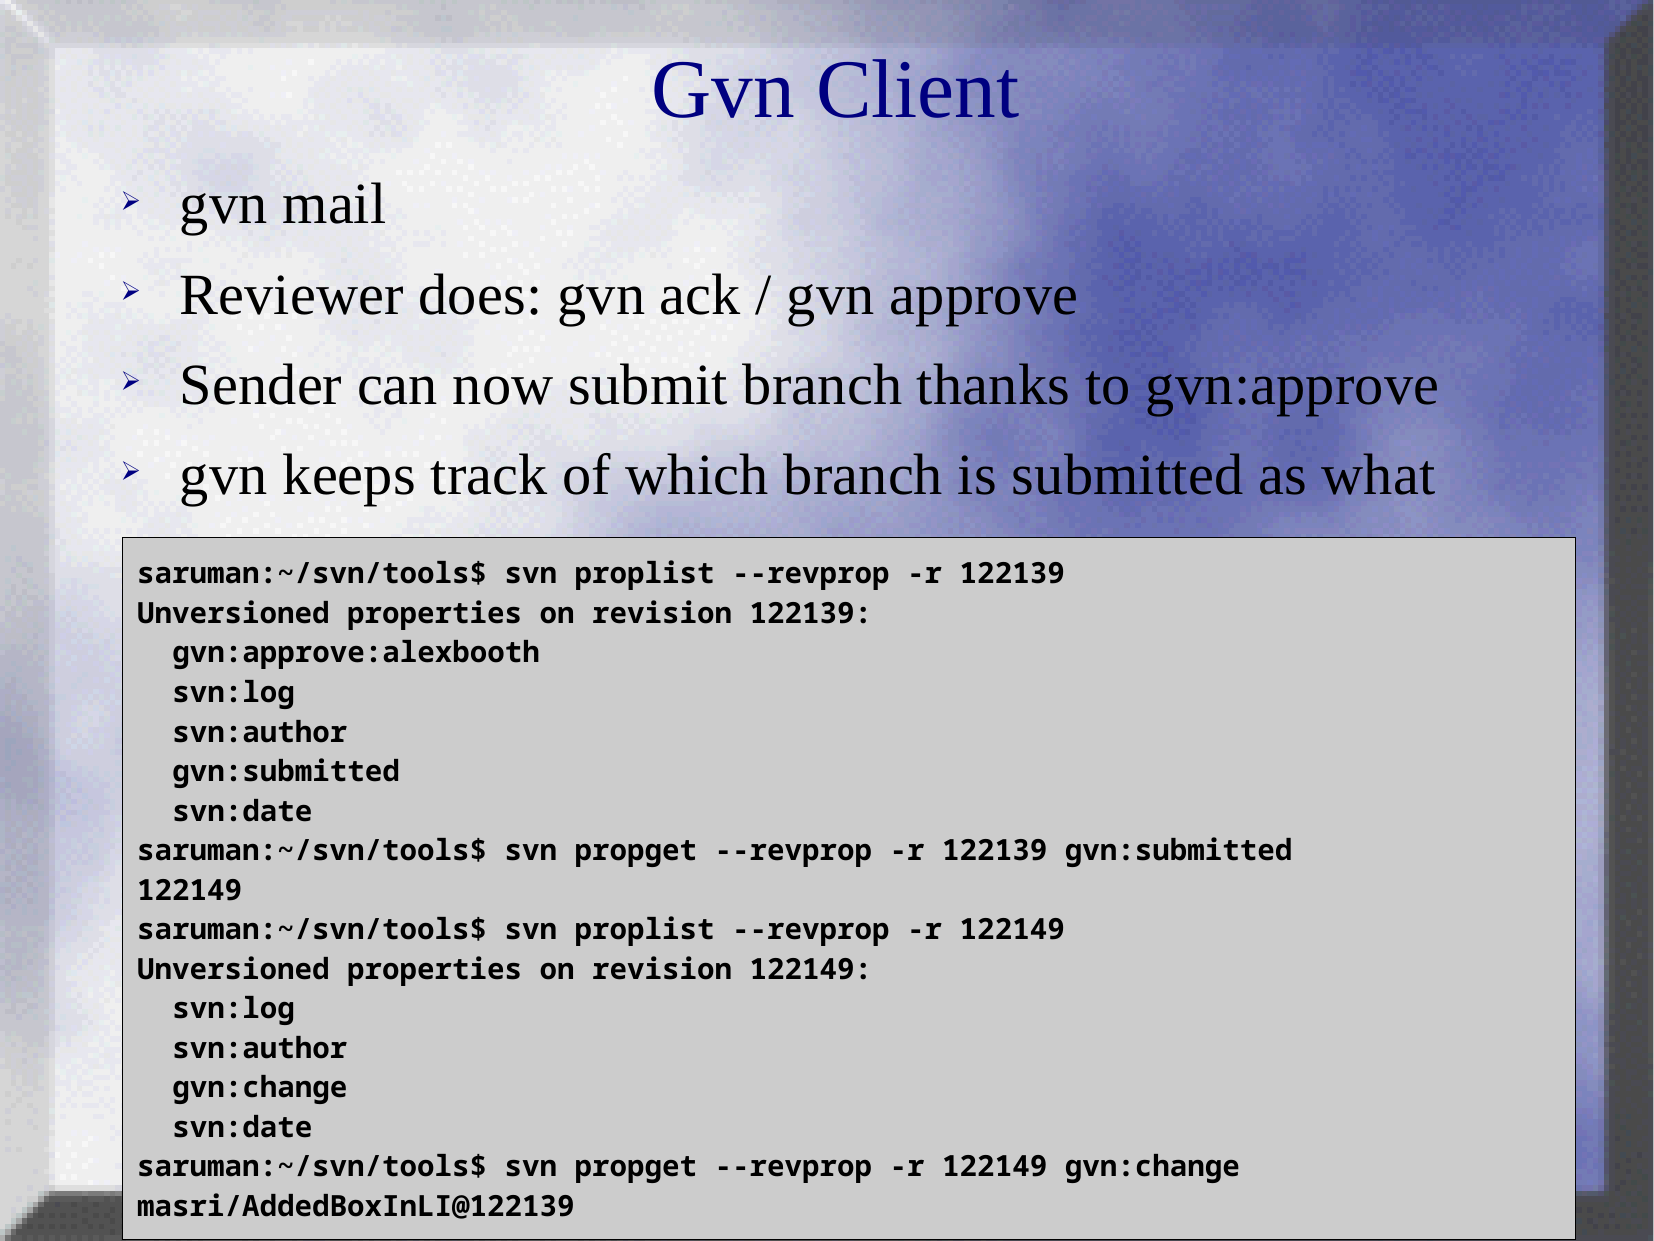

# Gvn Client
gvn mail
Reviewer does: gvn ack / gvn approve
Sender can now submit branch thanks to gvn:approve
gvn keeps track of which branch is submitted as what
saruman:~/svn/tools$ svn proplist --revprop -r 122139
Unversioned properties on revision 122139:
 gvn:approve:alexbooth
 svn:log
 svn:author
 gvn:submitted
 svn:date
saruman:~/svn/tools$ svn propget --revprop -r 122139 gvn:submitted
122149
saruman:~/svn/tools$ svn proplist --revprop -r 122149
Unversioned properties on revision 122149:
 svn:log
 svn:author
 gvn:change
 svn:date
saruman:~/svn/tools$ svn propget --revprop -r 122149 gvn:change
masri/AddedBoxInLI@122139